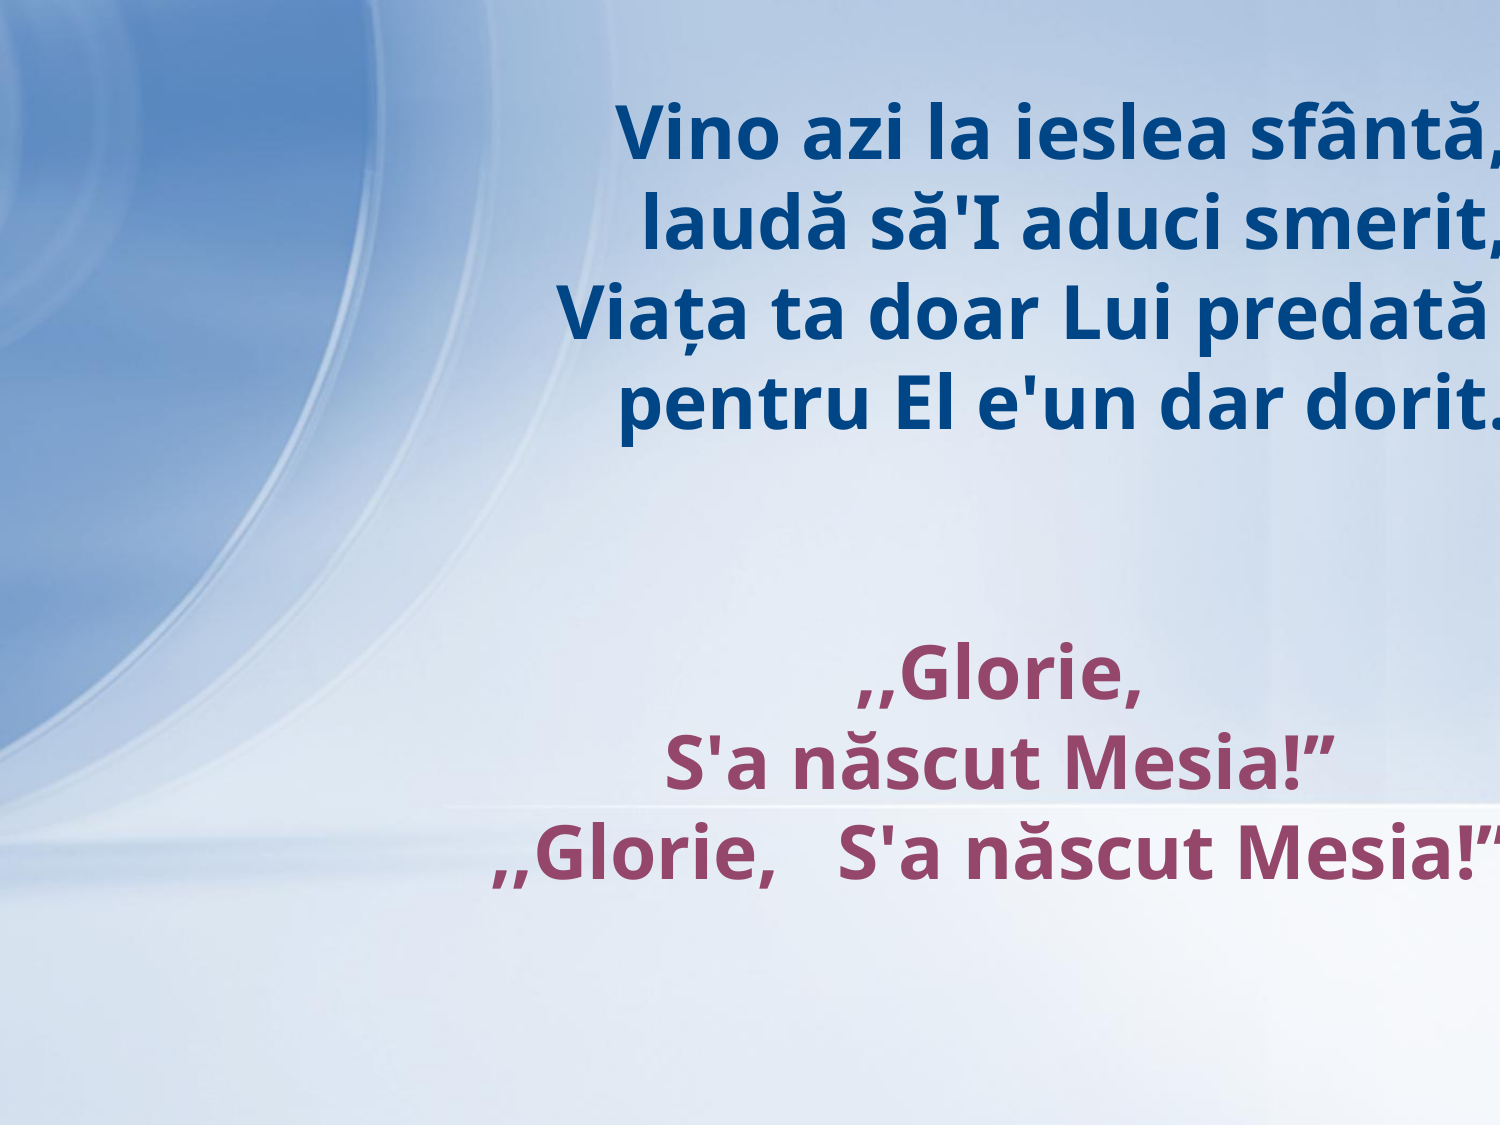

Vino azi la ieslea sfântă,
laudă să'I aduci smerit,
Viaţa ta doar Lui predată
pentru El e'un dar dorit.
,,Glorie,
S'a născut Mesia!’’
,,Glorie, S'a născut Mesia!’’